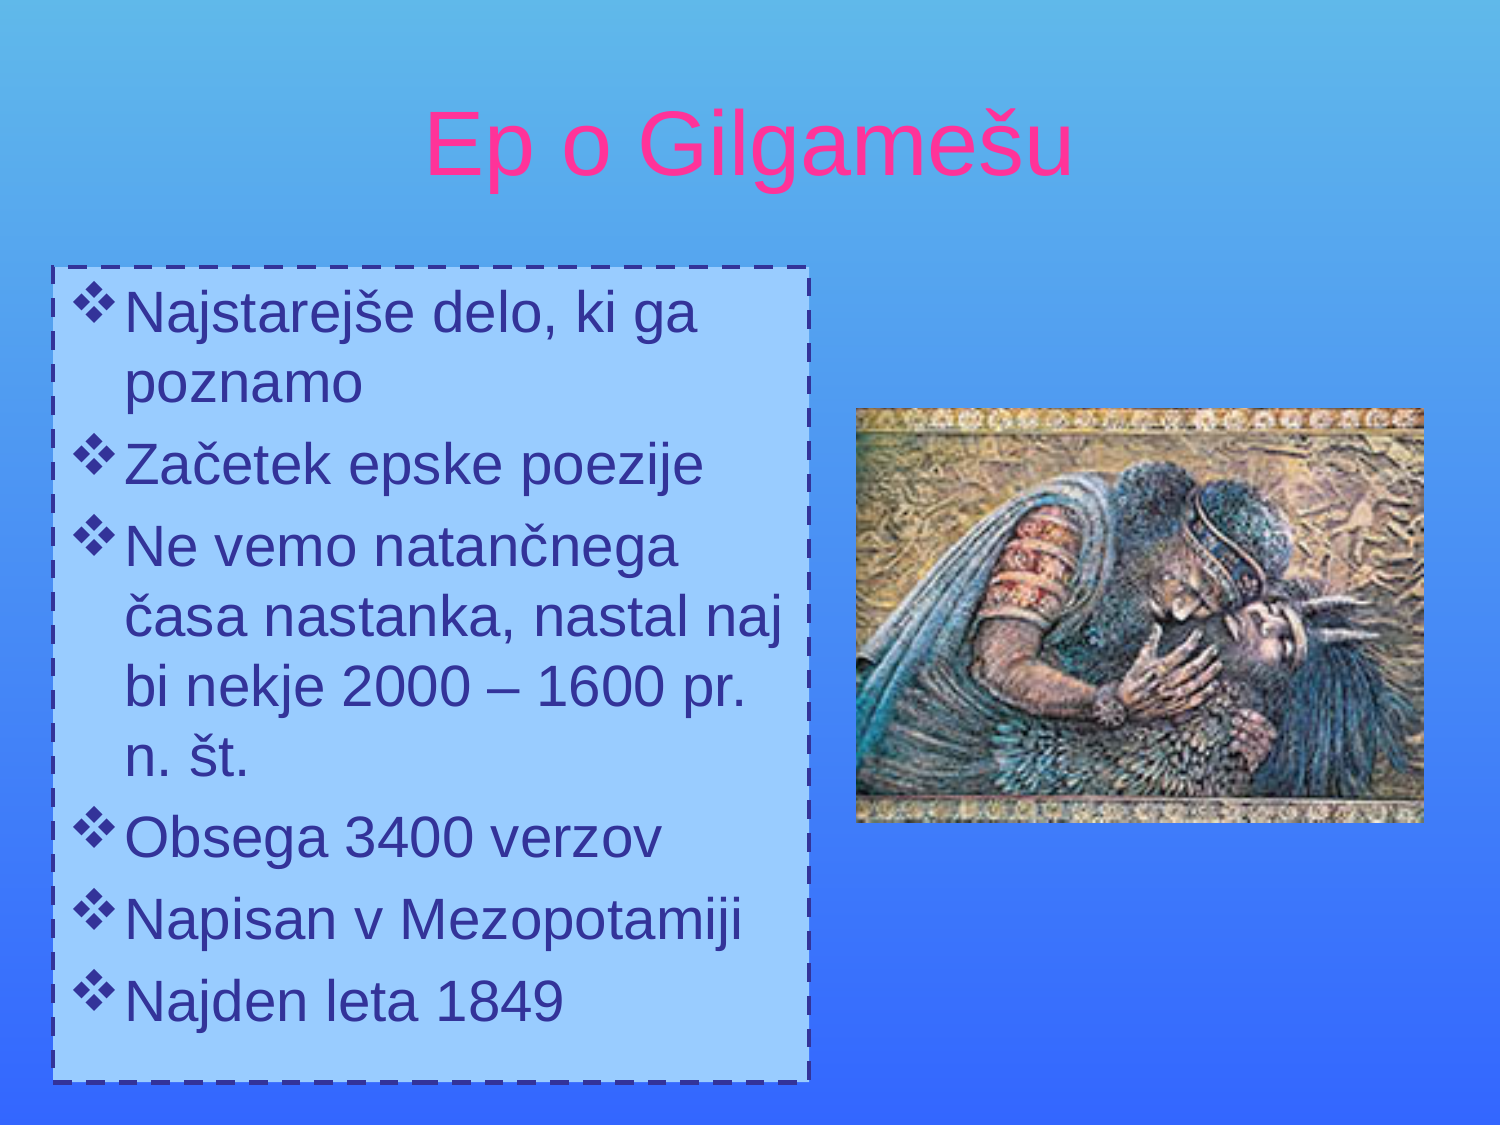

# Ep o Gilgamešu
Najstarejše delo, ki ga poznamo
Začetek epske poezije
Ne vemo natančnega časa nastanka, nastal naj bi nekje 2000 – 1600 pr. n. št.
Obsega 3400 verzov
Napisan v Mezopotamiji
Najden leta 1849